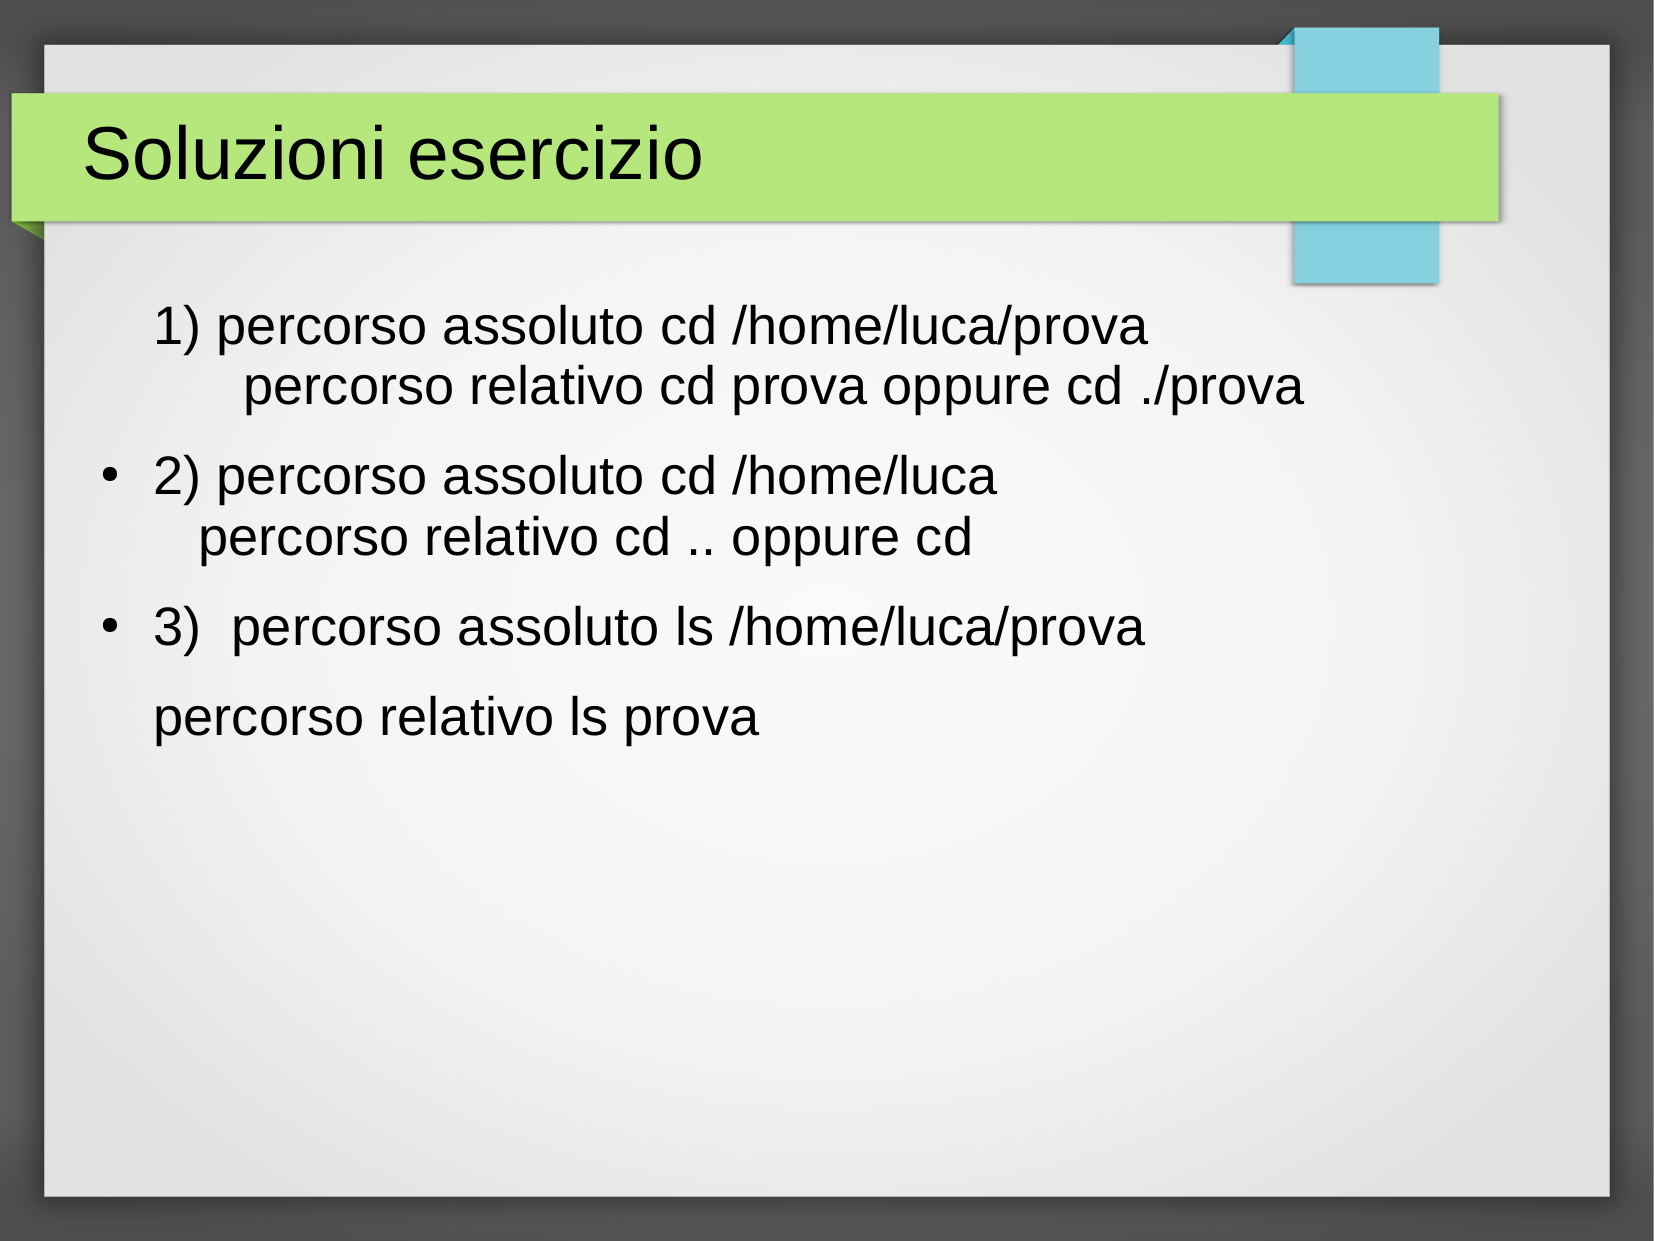

# Soluzioni esercizio
1) percorso assoluto cd /home/luca/prova percorso relativo cd prova oppure cd ./prova
2) percorso assoluto cd /home/luca percorso relativo cd .. oppure cd
3) percorso assoluto ls /home/luca/prova
percorso relativo ls prova